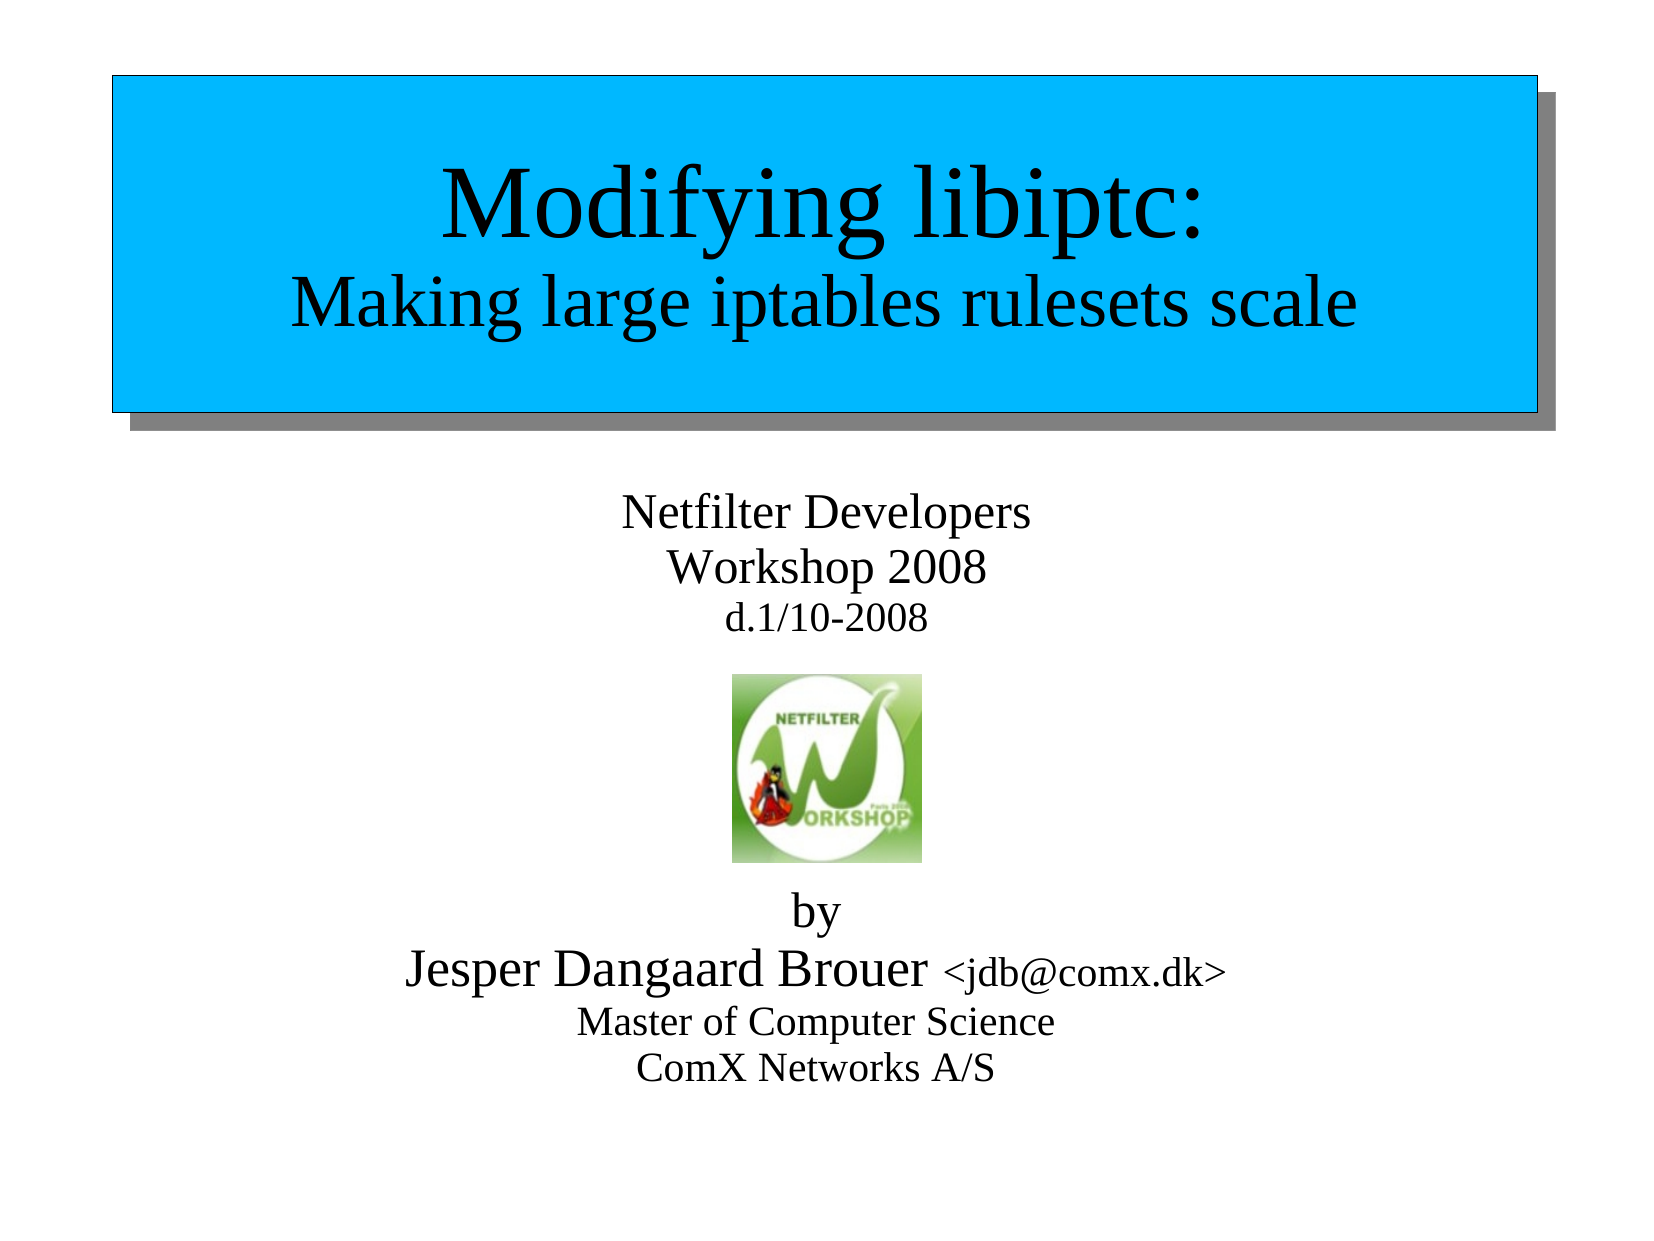

Modifying libiptc:
Making large iptables rulesets scale
Netfilter Developers
Workshop 2008
d.1/10-2008
by
Jesper Dangaard Brouer <jdb@comx.dk>
Master of Computer Science
ComX Networks A/S